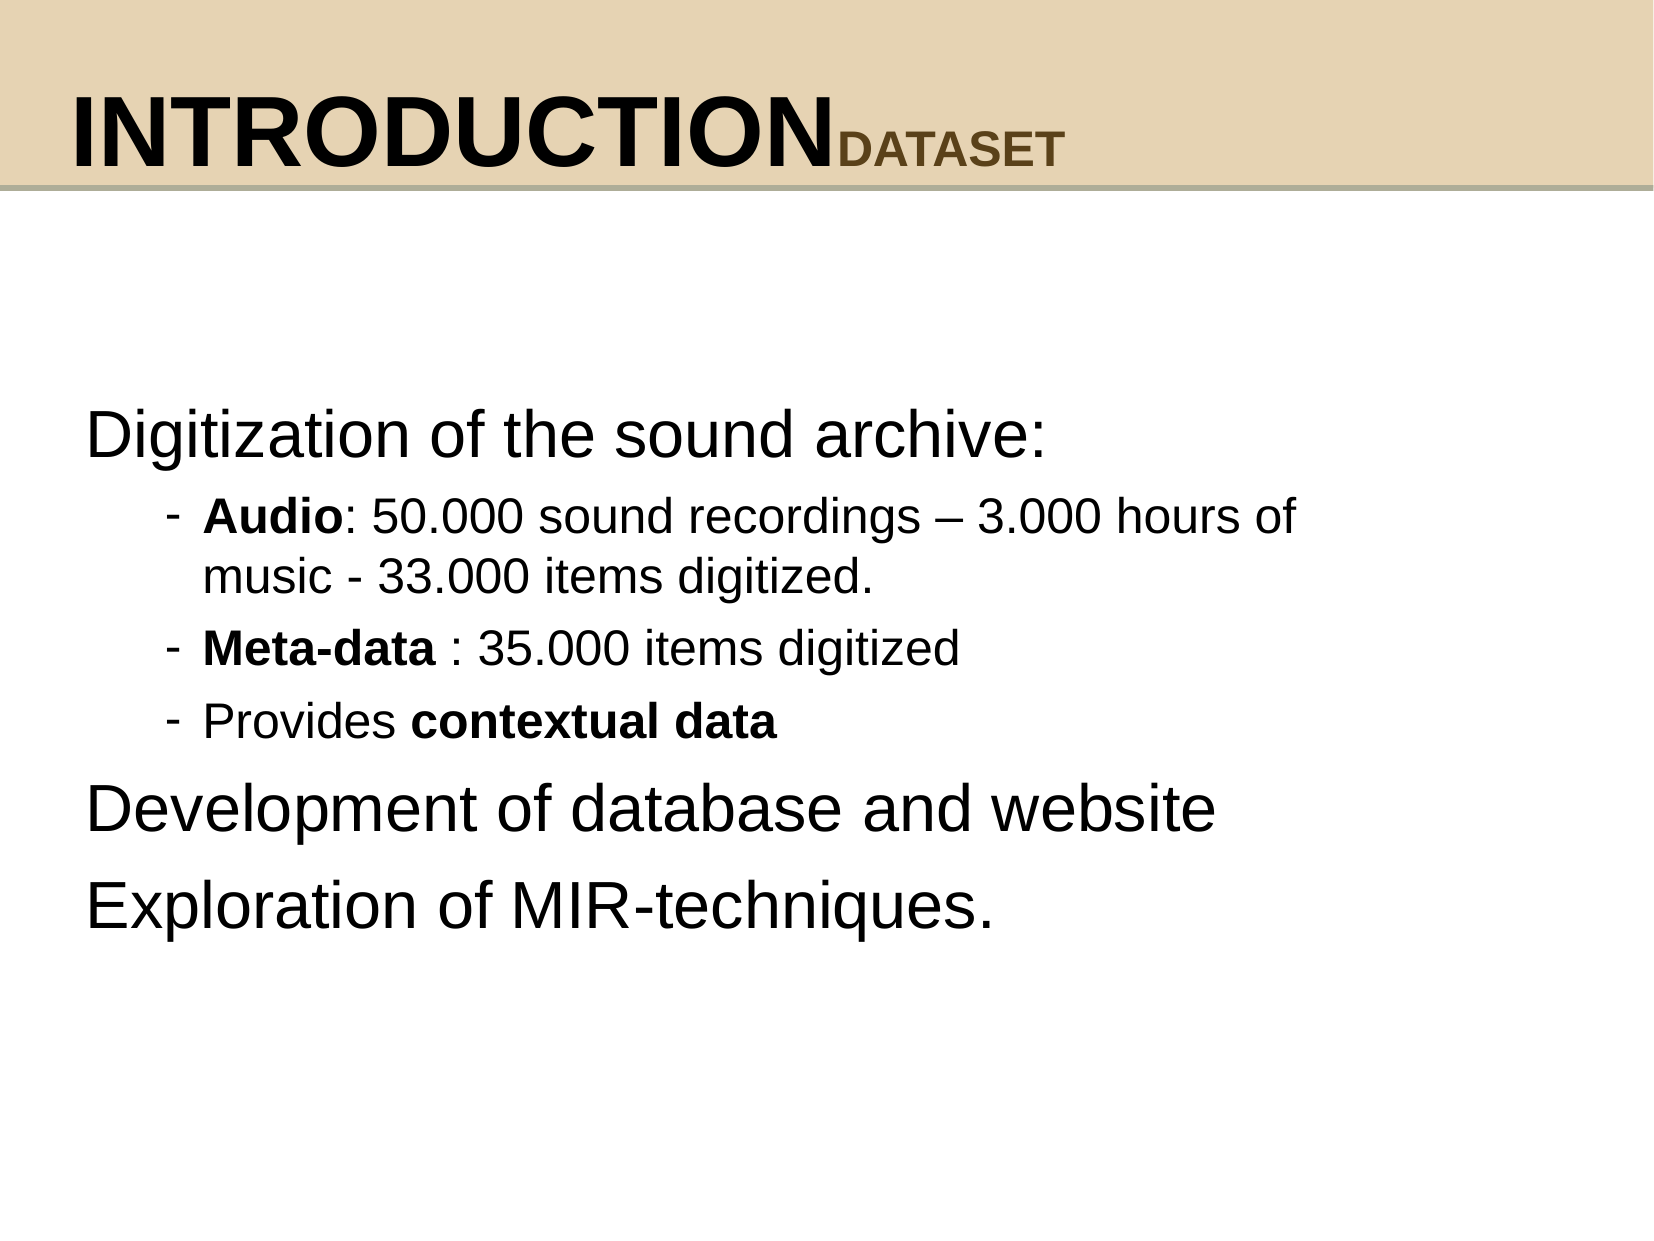

INTRODUCTIONDATASET
# Digitization of the sound archive:
Audio: 50.000 sound recordings – 3.000 hours of music - 33.000 items digitized.
Meta-data : 35.000 items digitized
Provides contextual data
Development of database and website
Exploration of MIR-techniques.